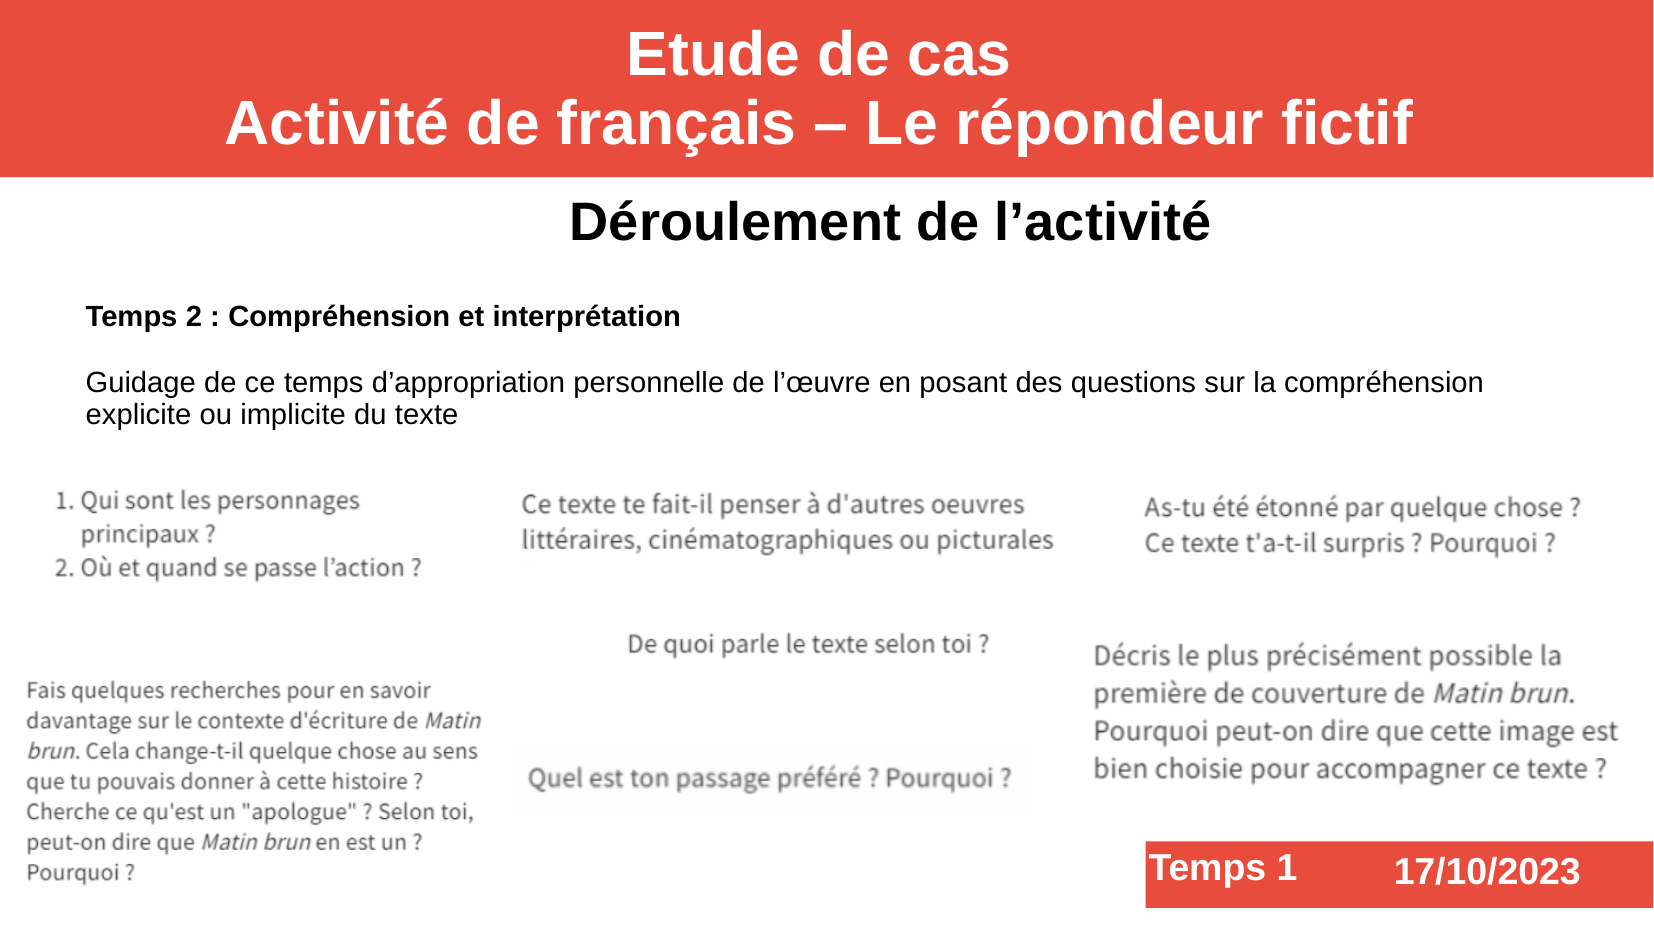

# Etude de cas Activité de français – Le répondeur fictif
Déroulement de l’activité
Temps 2 : Compréhension et interprétation
Guidage de ce temps d’appropriation personnelle de l’œuvre en posant des questions sur la compréhension explicite ou implicite du texte
Temps 1